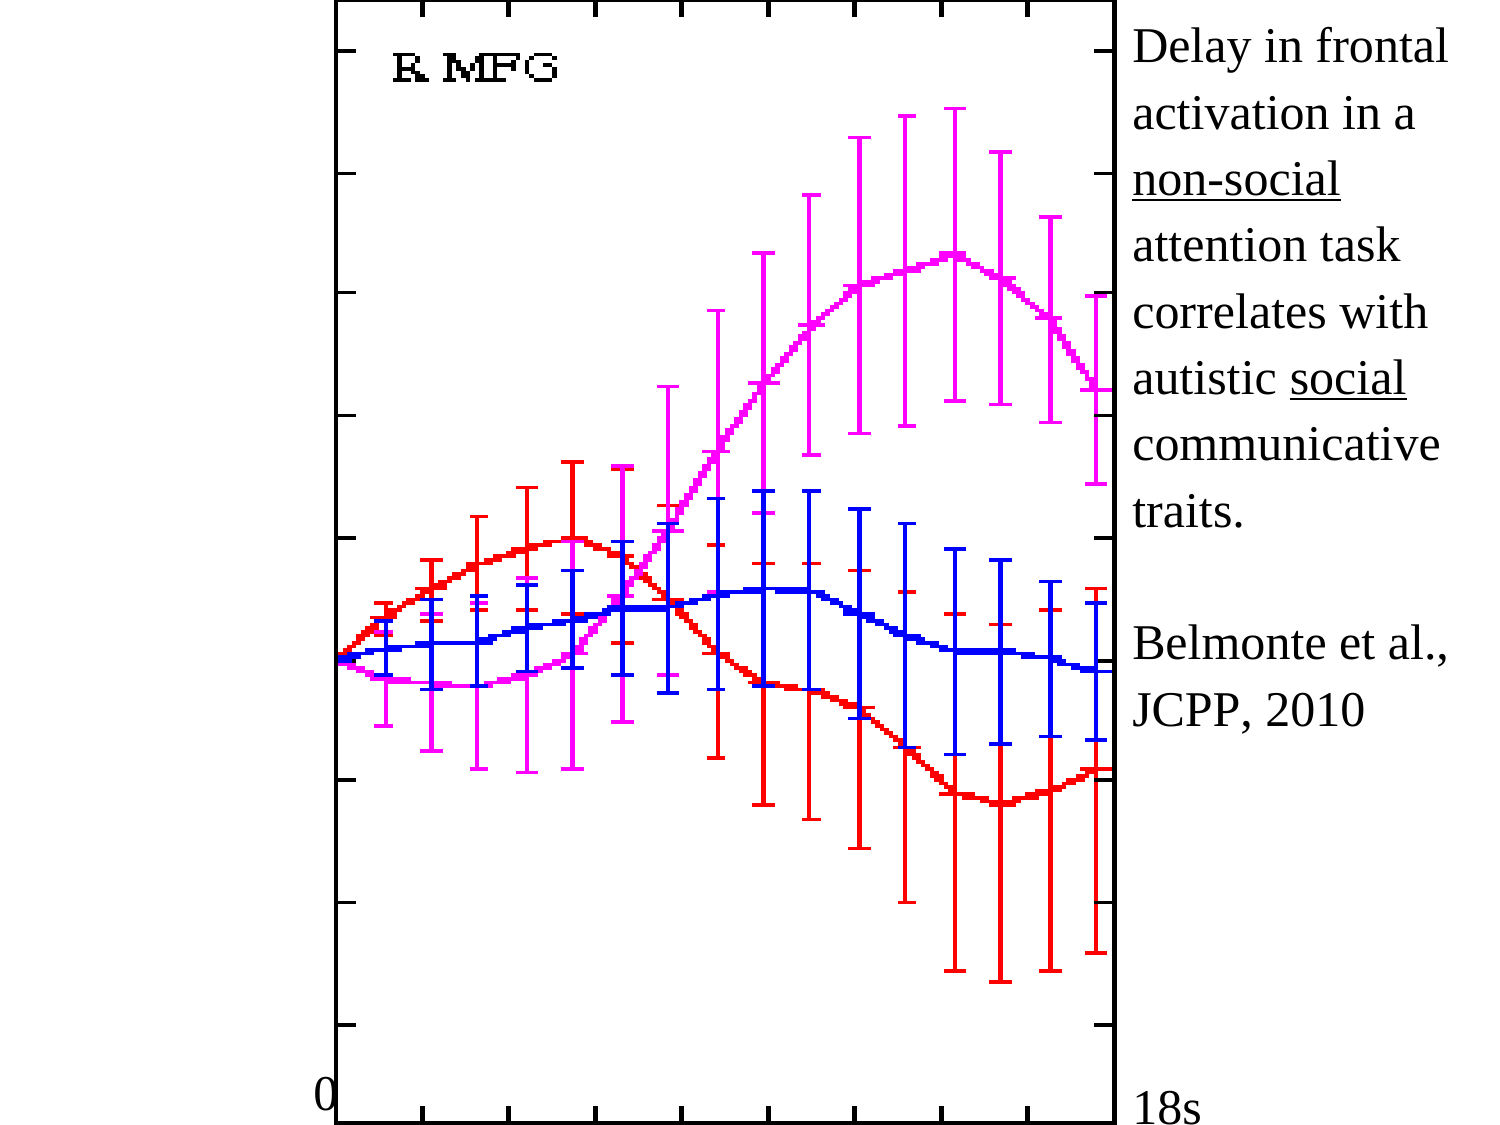

# Delay in frontal activation in a non-social attention task correlates with autistic social communicative traits. Belmonte et al., JCPP, 2010 18s
0